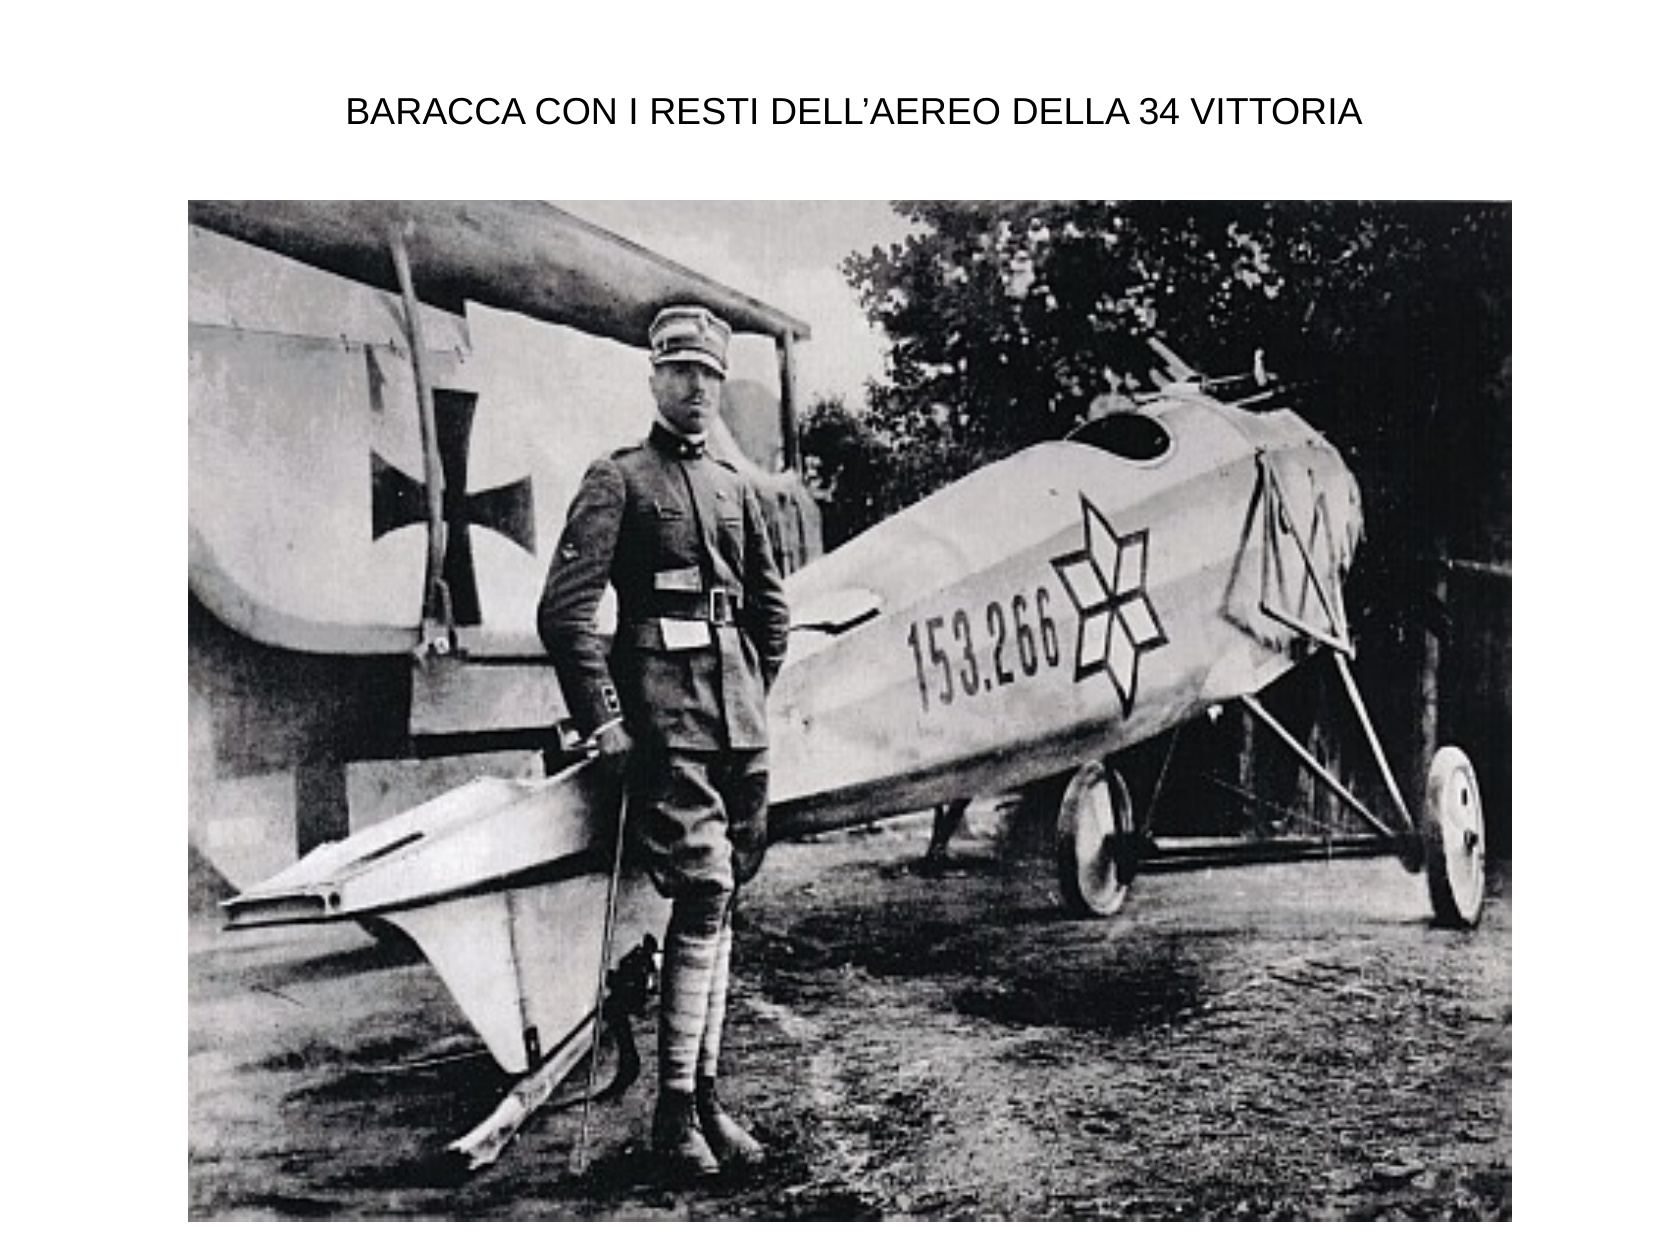

BARACCA CON I RESTI DELL’AEREO DELLA 34 VITTORIA